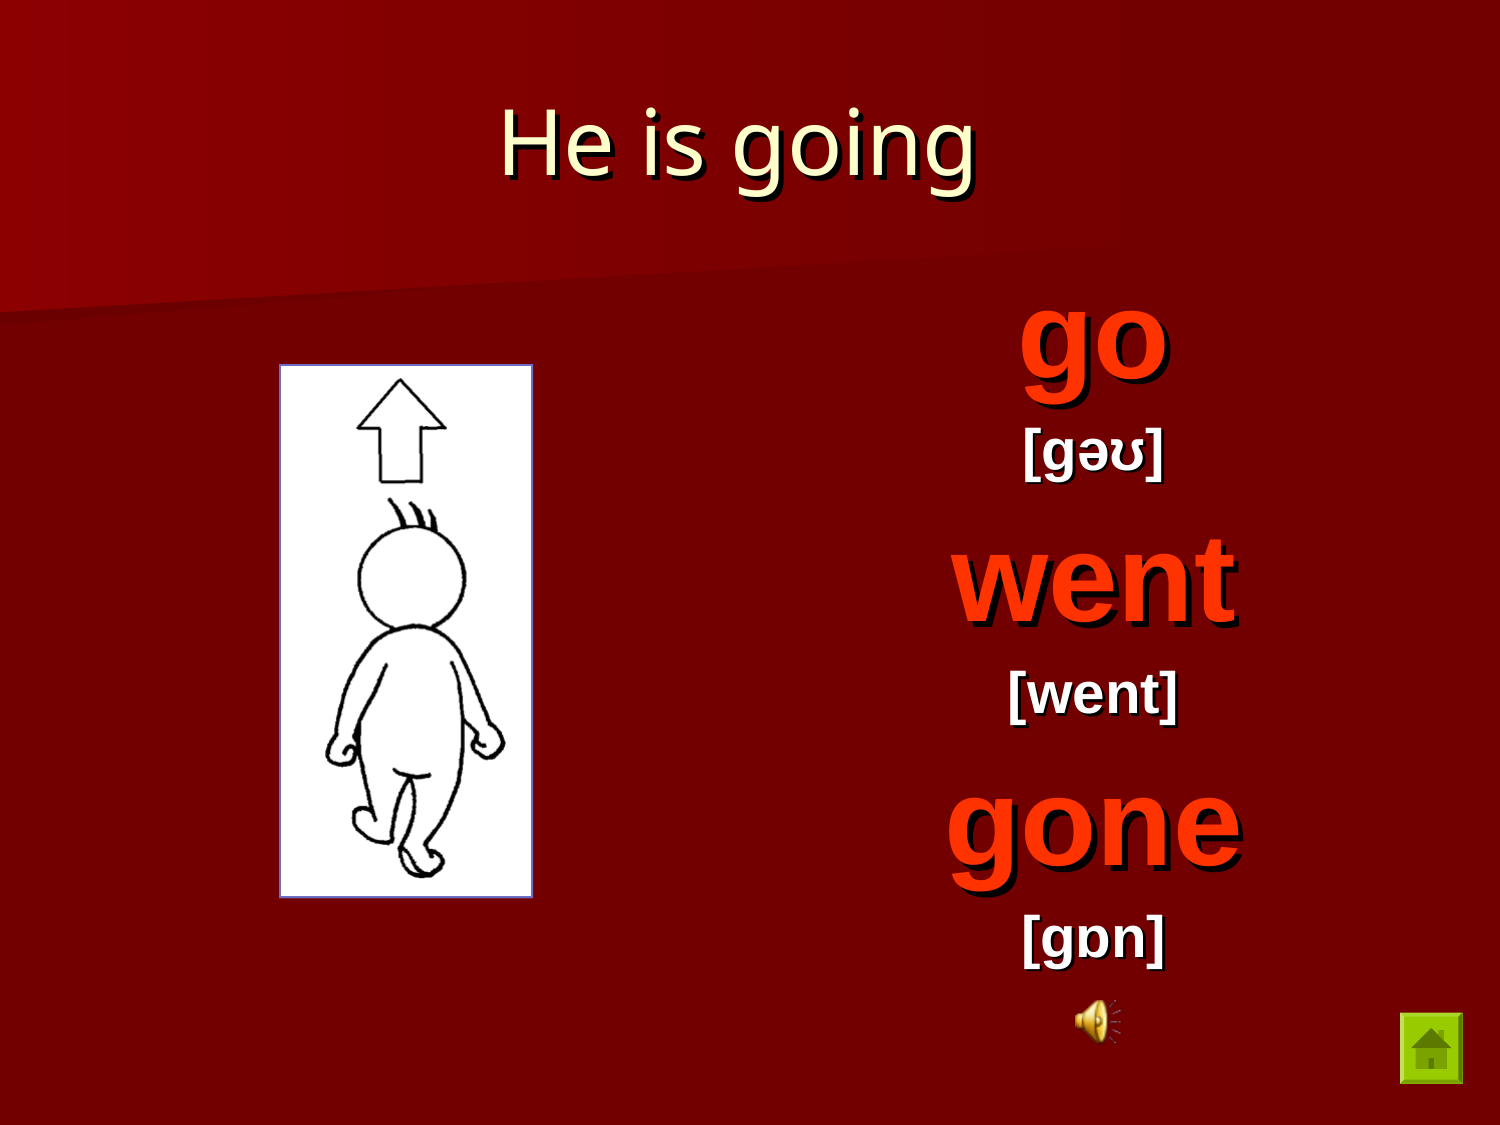

# He is going
go
[gəʊ]
went
[went]
gone
[gɒn]